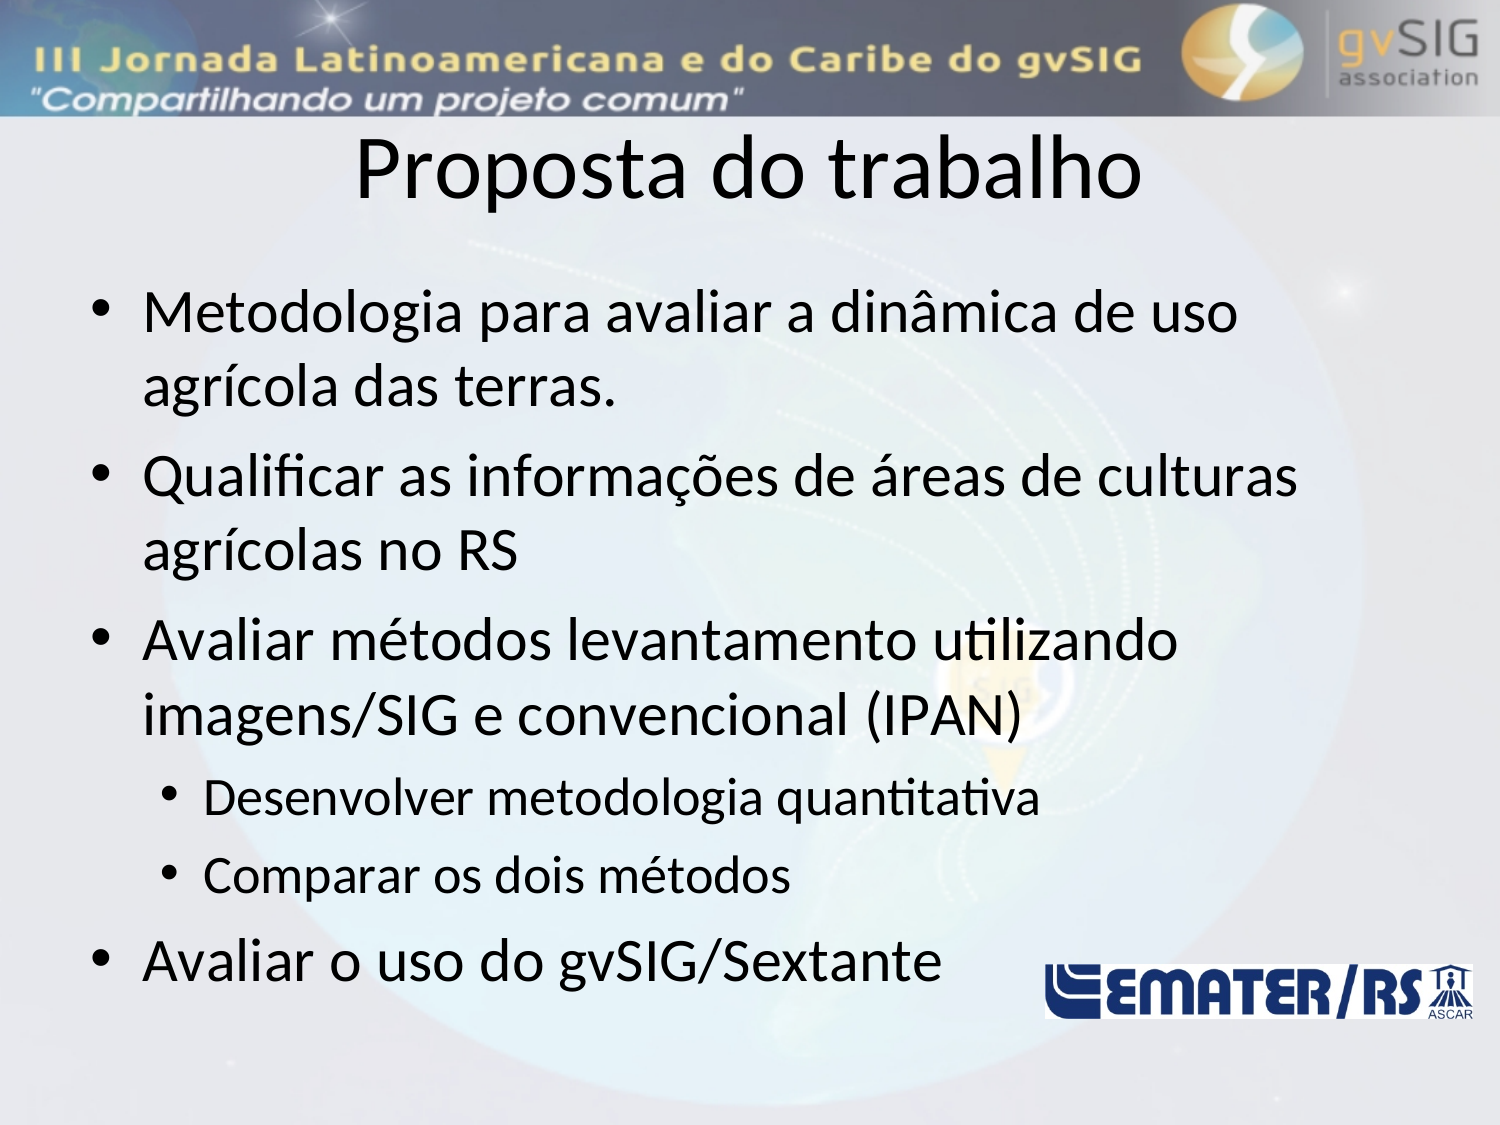

# Proposta do trabalho
Metodologia para avaliar a dinâmica de uso agrícola das terras.
Qualificar as informações de áreas de culturas agrícolas no RS
Avaliar métodos levantamento utilizando imagens/SIG e convencional (IPAN)
Desenvolver metodologia quantitativa
Comparar os dois métodos
Avaliar o uso do gvSIG/Sextante